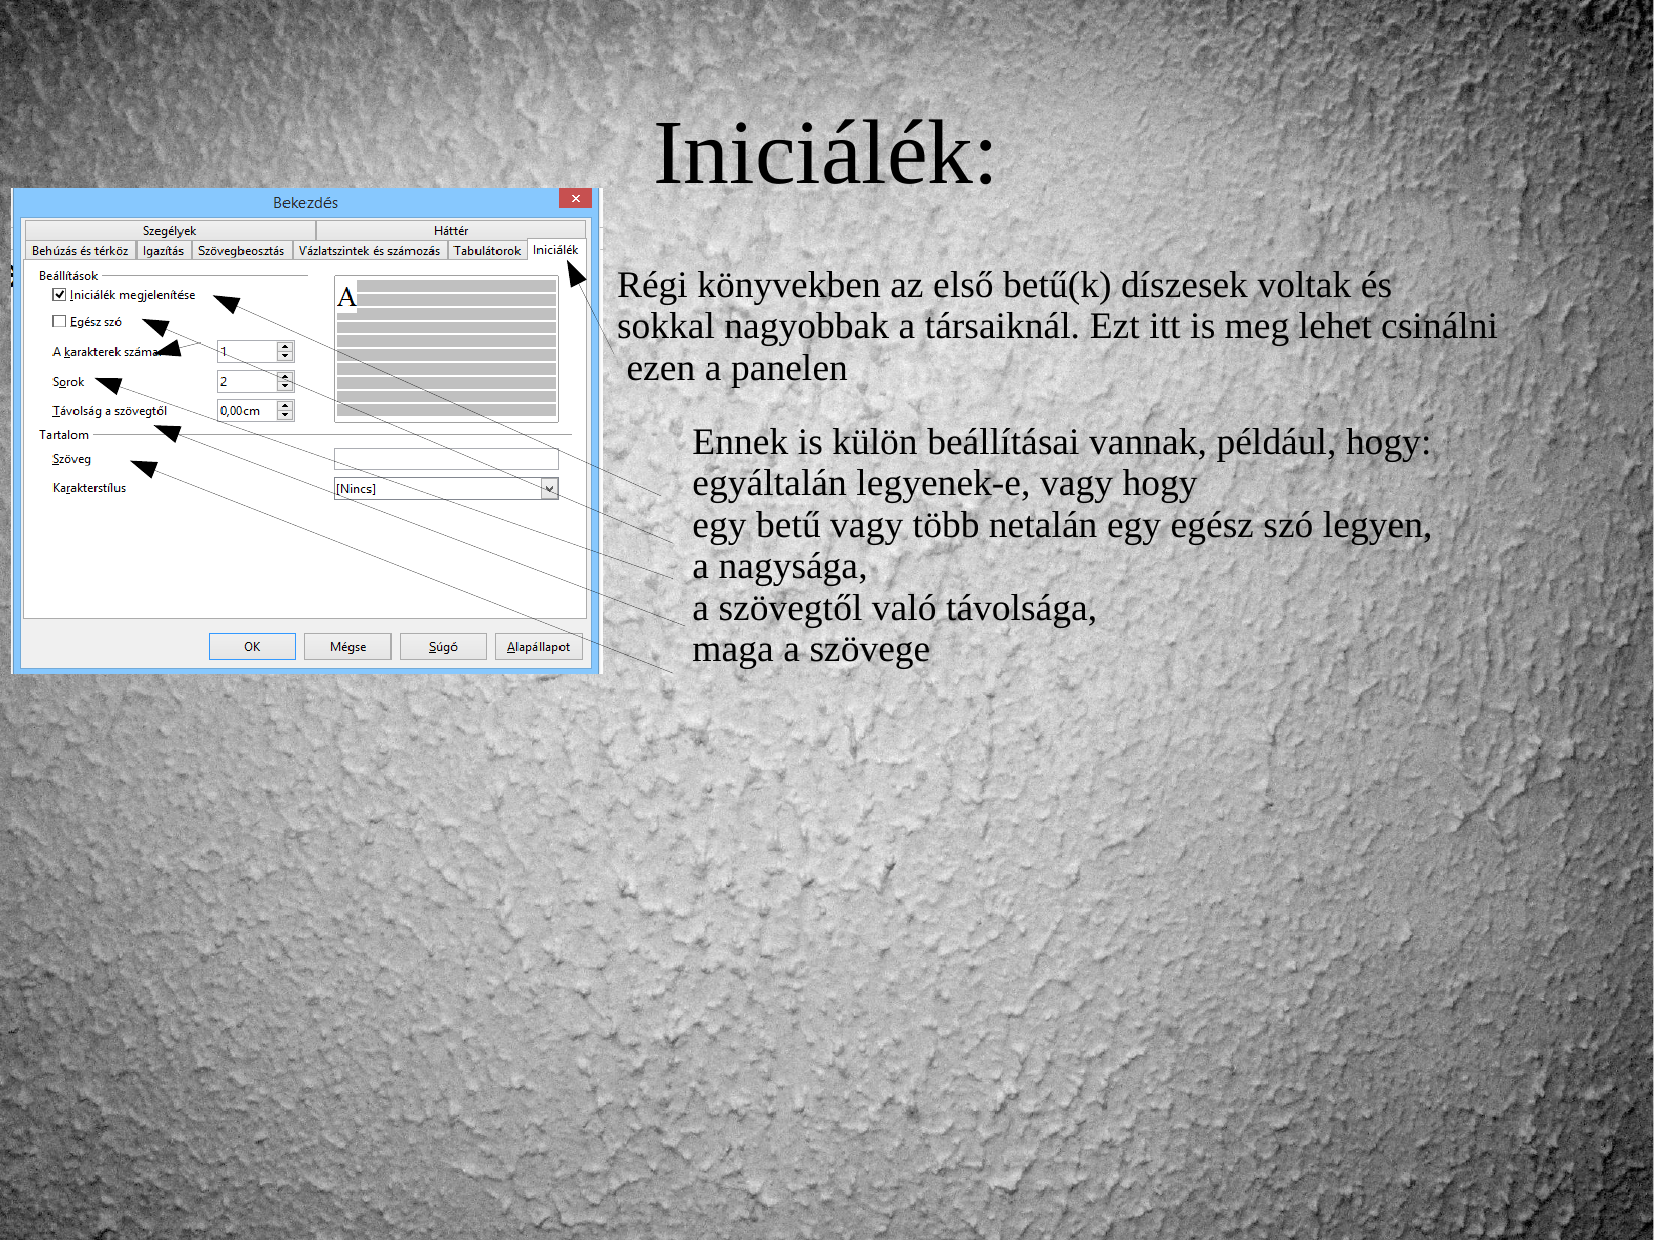

# Iniciálék:
Régi könyvekben az első betű(k) díszesek voltak és
sokkal nagyobbak a társaiknál. Ezt itt is meg lehet csinálni
 ezen a panelen
Ennek is külön beállításai vannak, például, hogy:
egyáltalán legyenek-e, vagy hogy
egy betű vagy több netalán egy egész szó legyen,
a nagysága,
a szövegtől való távolsága,
maga a szövege